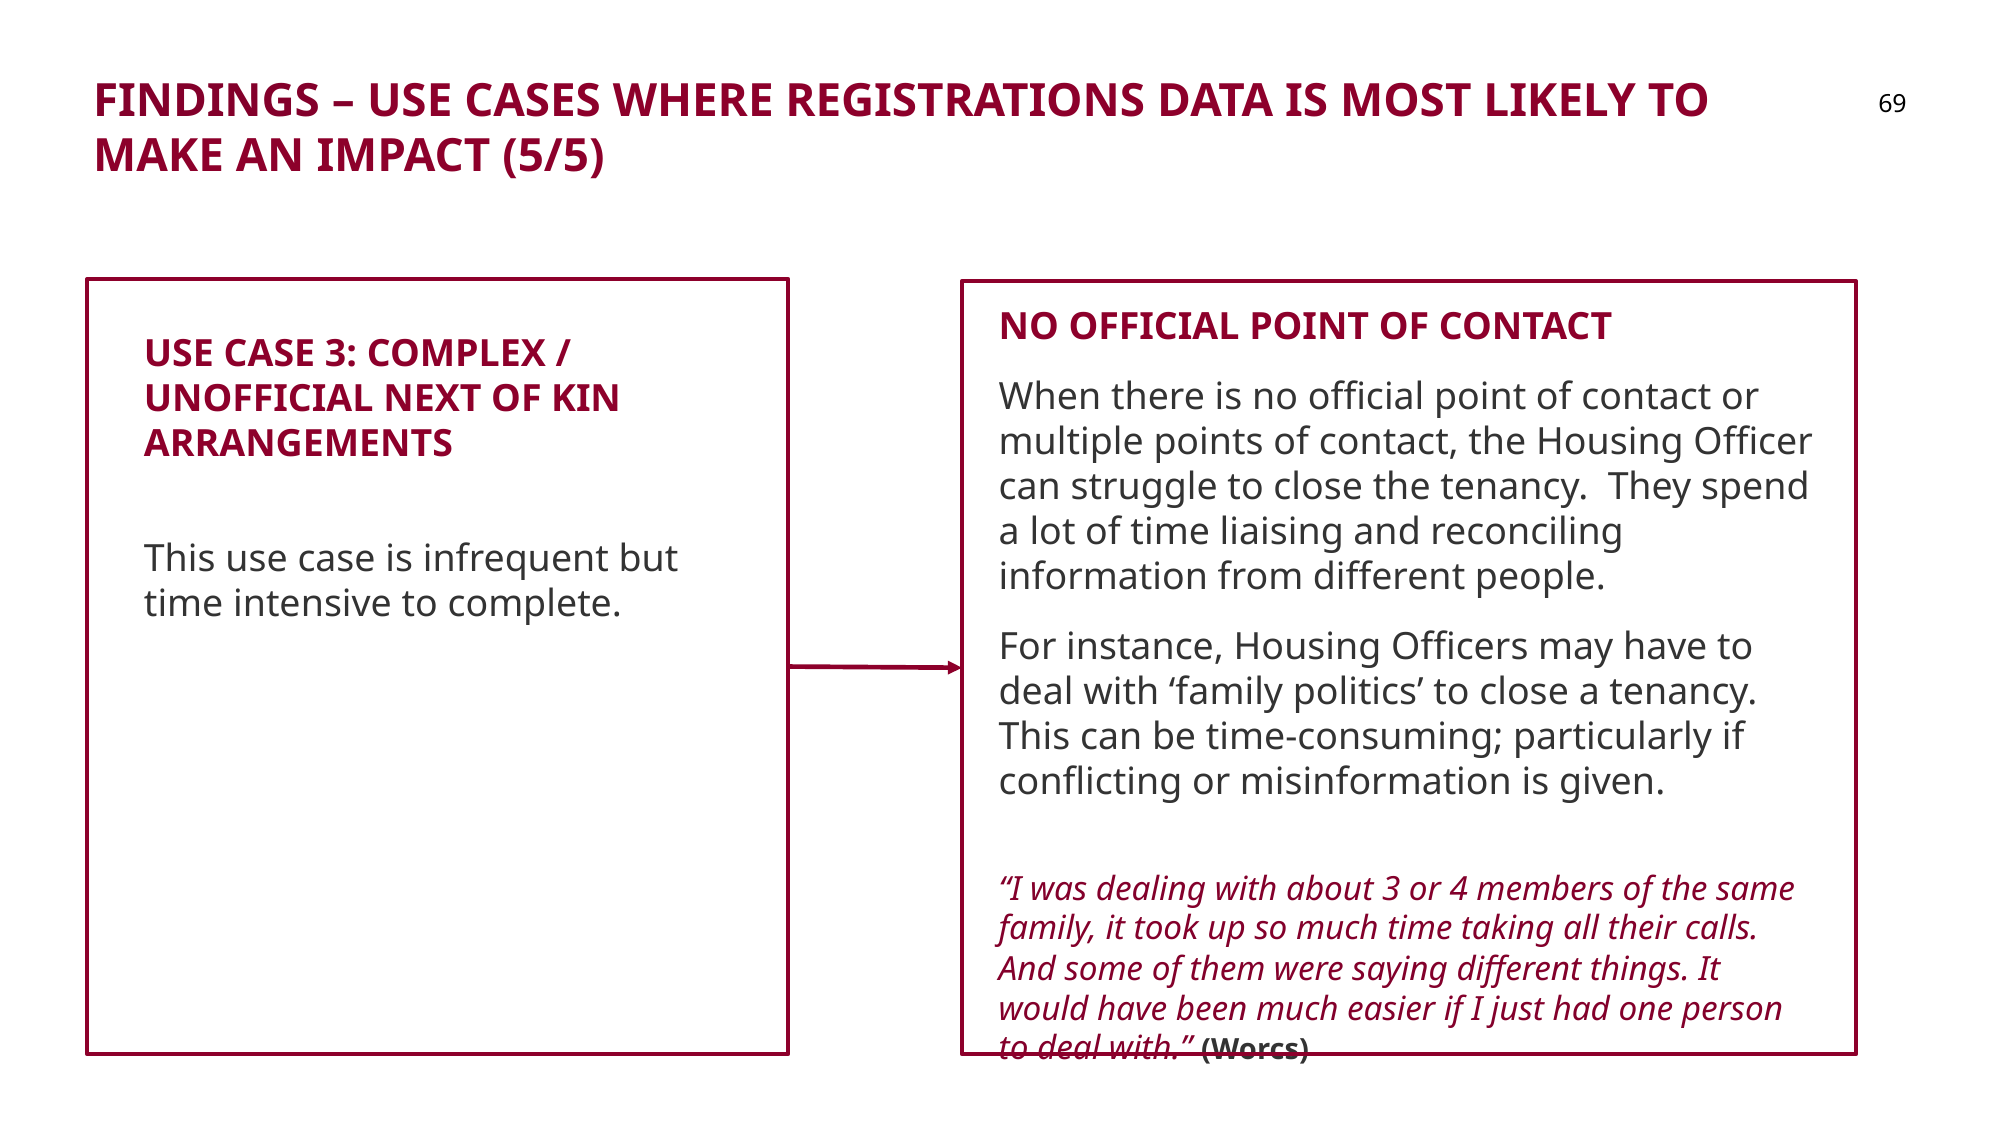

# FINDINGS – USE CASES WHERE REGISTRATIONS DATA IS MOST LIKELY TO MAKE AN IMPACT (5/5)
NO OFFICIAL POINT OF CONTACT
When there is no official point of contact or multiple points of contact, the Housing Officer can struggle to close the tenancy. They spend a lot of time liaising and reconciling information from different people.
For instance, Housing Officers may have to deal with ‘family politics’ to close a tenancy. This can be time-consuming; particularly if conflicting or misinformation is given.
“I was dealing with about 3 or 4 members of the same family, it took up so much time taking all their calls. And some of them were saying different things. It would have been much easier if I just had one person to deal with.” (Worcs)
USE CASE 3: COMPLEX / UNOFFICIAL NEXT OF KIN ARRANGEMENTS
This use case is infrequent but time intensive to complete.